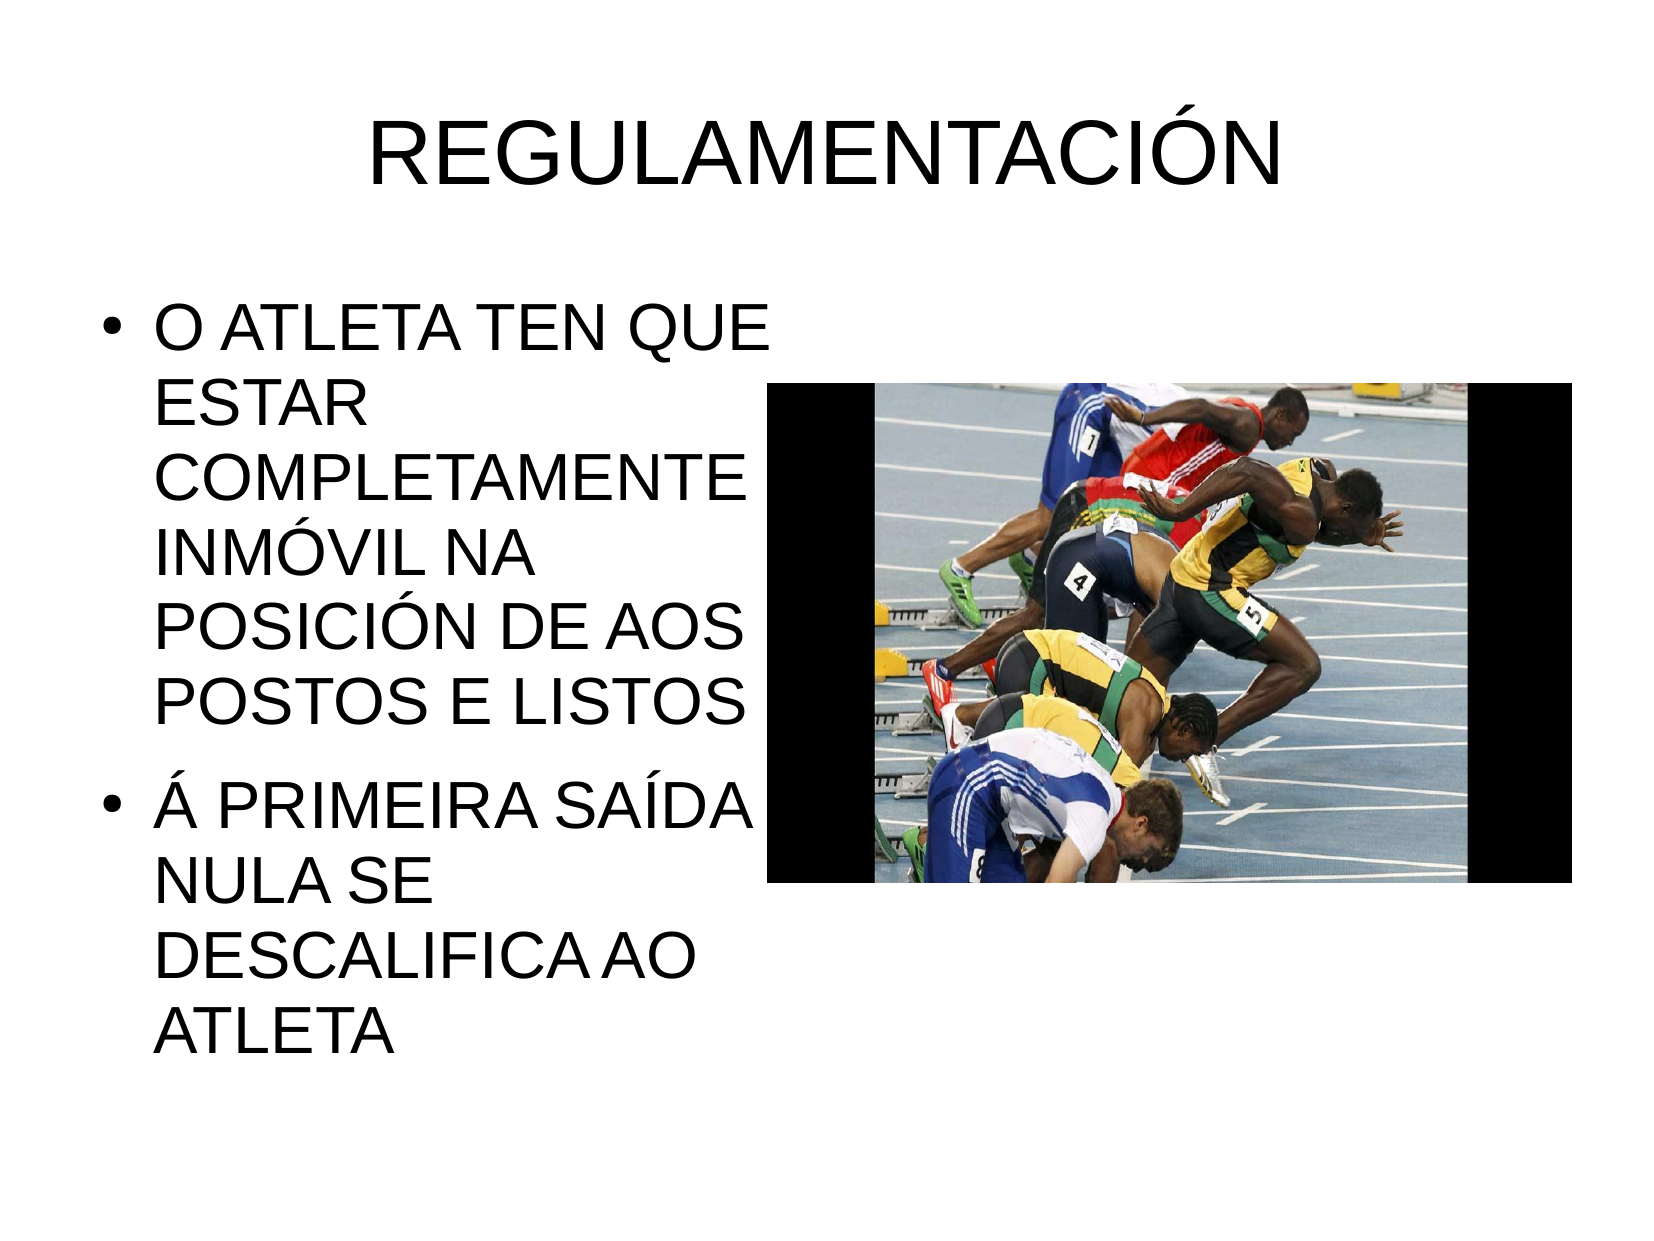

# REGULAMENTACIÓN
O ATLETA TEN QUE ESTAR COMPLETAMENTE INMÓVIL NA POSICIÓN DE AOS POSTOS E LISTOS
Á PRIMEIRA SAÍDA NULA SE DESCALIFICA AO ATLETA